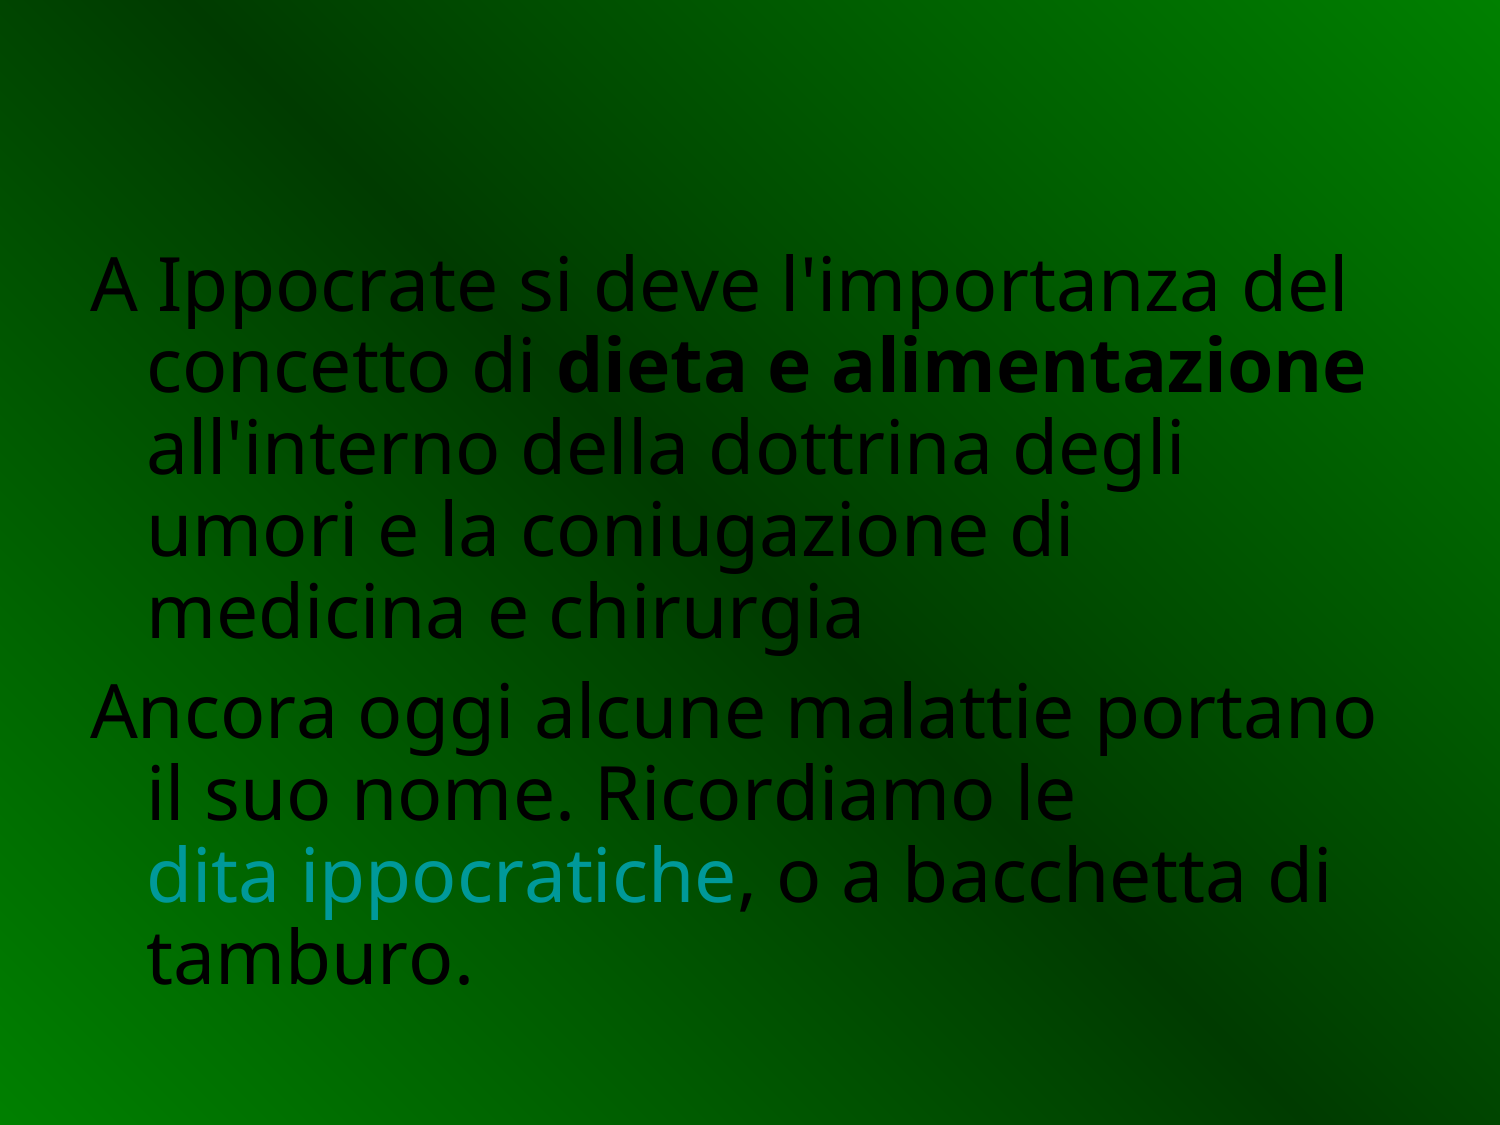

# A Ippocrate si deve l'importanza del concetto di dieta e alimentazione all'interno della dottrina degli umori e la coniugazione di medicina e chirurgia
Ancora oggi alcune malattie portano il suo nome. Ricordiamo le dita ippocratiche, o a bacchetta di tamburo.